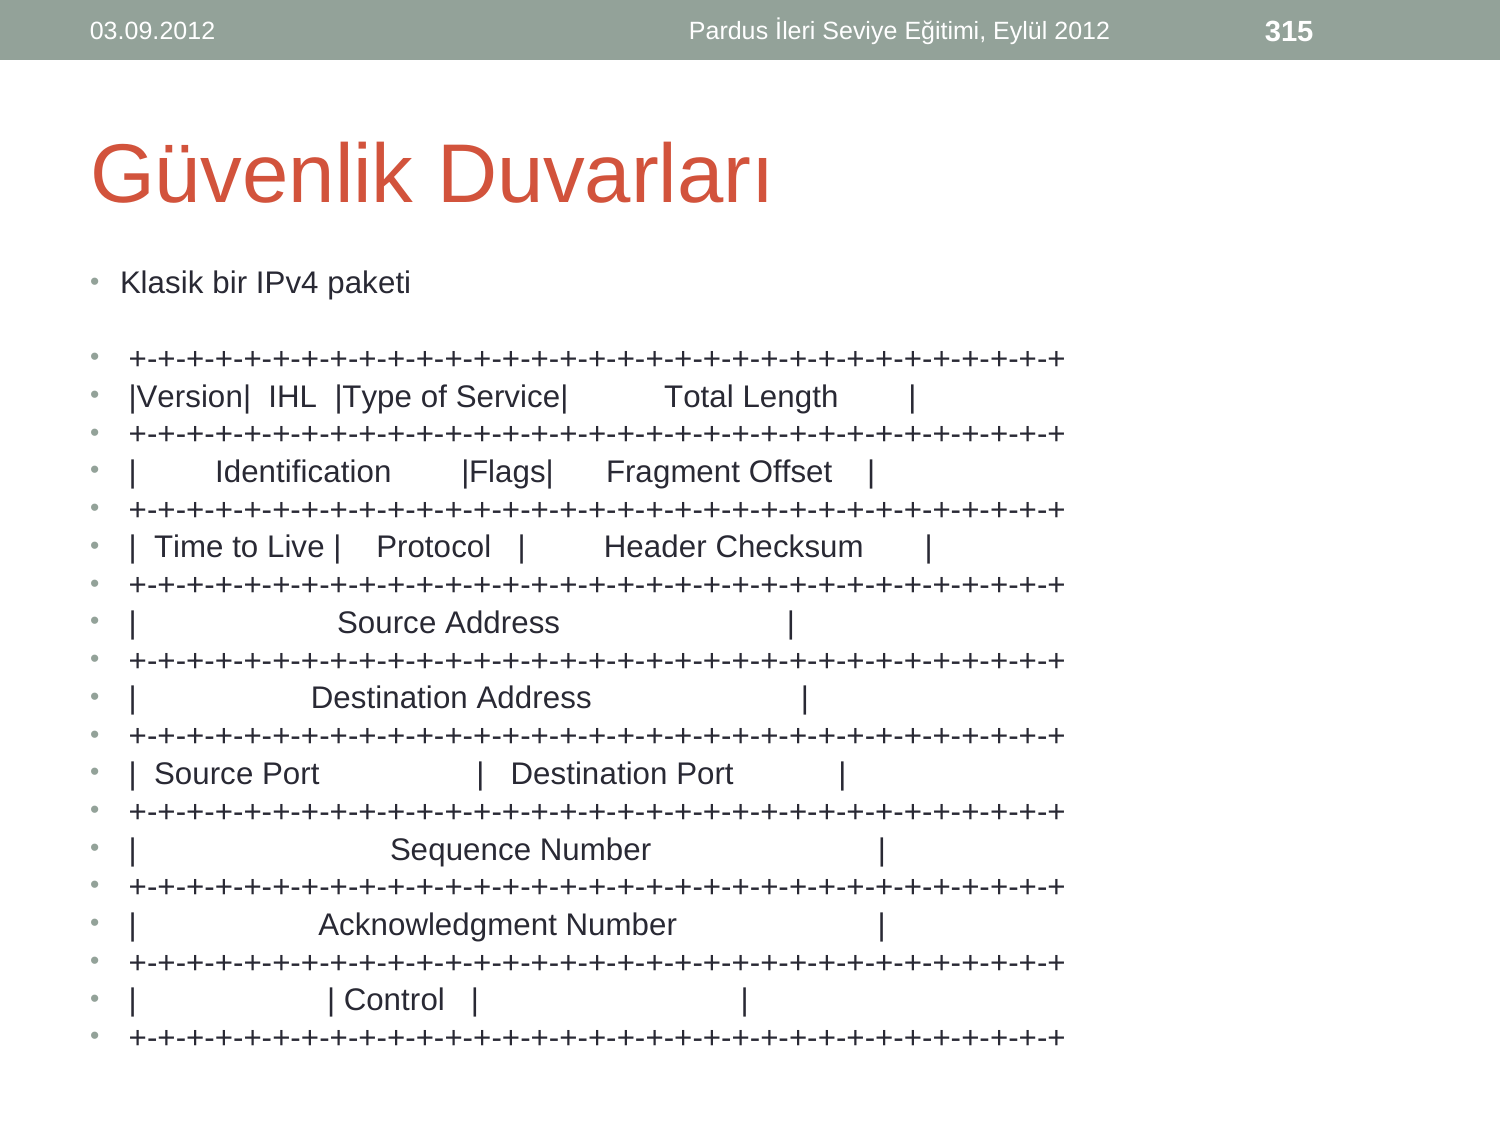

03.09.2012
Pardus İleri Seviye Eğitimi, Eylül 2012
# Güvenlik Duvarları
Klasik bir IPv4 paketi
 +-+-+-+-+-+-+-+-+-+-+-+-+-+-+-+-+-+-+-+-+-+-+-+-+-+-+-+-+-+-+-+-+
 |Version| IHL |Type of Service| Total Length |
 +-+-+-+-+-+-+-+-+-+-+-+-+-+-+-+-+-+-+-+-+-+-+-+-+-+-+-+-+-+-+-+-+
 | Identification |Flags| Fragment Offset |
 +-+-+-+-+-+-+-+-+-+-+-+-+-+-+-+-+-+-+-+-+-+-+-+-+-+-+-+-+-+-+-+-+
 | Time to Live | Protocol | Header Checksum |
 +-+-+-+-+-+-+-+-+-+-+-+-+-+-+-+-+-+-+-+-+-+-+-+-+-+-+-+-+-+-+-+-+
 | Source Address |
 +-+-+-+-+-+-+-+-+-+-+-+-+-+-+-+-+-+-+-+-+-+-+-+-+-+-+-+-+-+-+-+-+
 | Destination Address |
 +-+-+-+-+-+-+-+-+-+-+-+-+-+-+-+-+-+-+-+-+-+-+-+-+-+-+-+-+-+-+-+-+
 | Source Port | Destination Port |
 +-+-+-+-+-+-+-+-+-+-+-+-+-+-+-+-+-+-+-+-+-+-+-+-+-+-+-+-+-+-+-+-+
 | 		Sequence Number |
 +-+-+-+-+-+-+-+-+-+-+-+-+-+-+-+-+-+-+-+-+-+-+-+-+-+-+-+-+-+-+-+-+
 | 	 Acknowledgment Number |
 +-+-+-+-+-+-+-+-+-+-+-+-+-+-+-+-+-+-+-+-+-+-+-+-+-+-+-+-+-+-+-+-+
 |	 | Control | |
 +-+-+-+-+-+-+-+-+-+-+-+-+-+-+-+-+-+-+-+-+-+-+-+-+-+-+-+-+-+-+-+-+